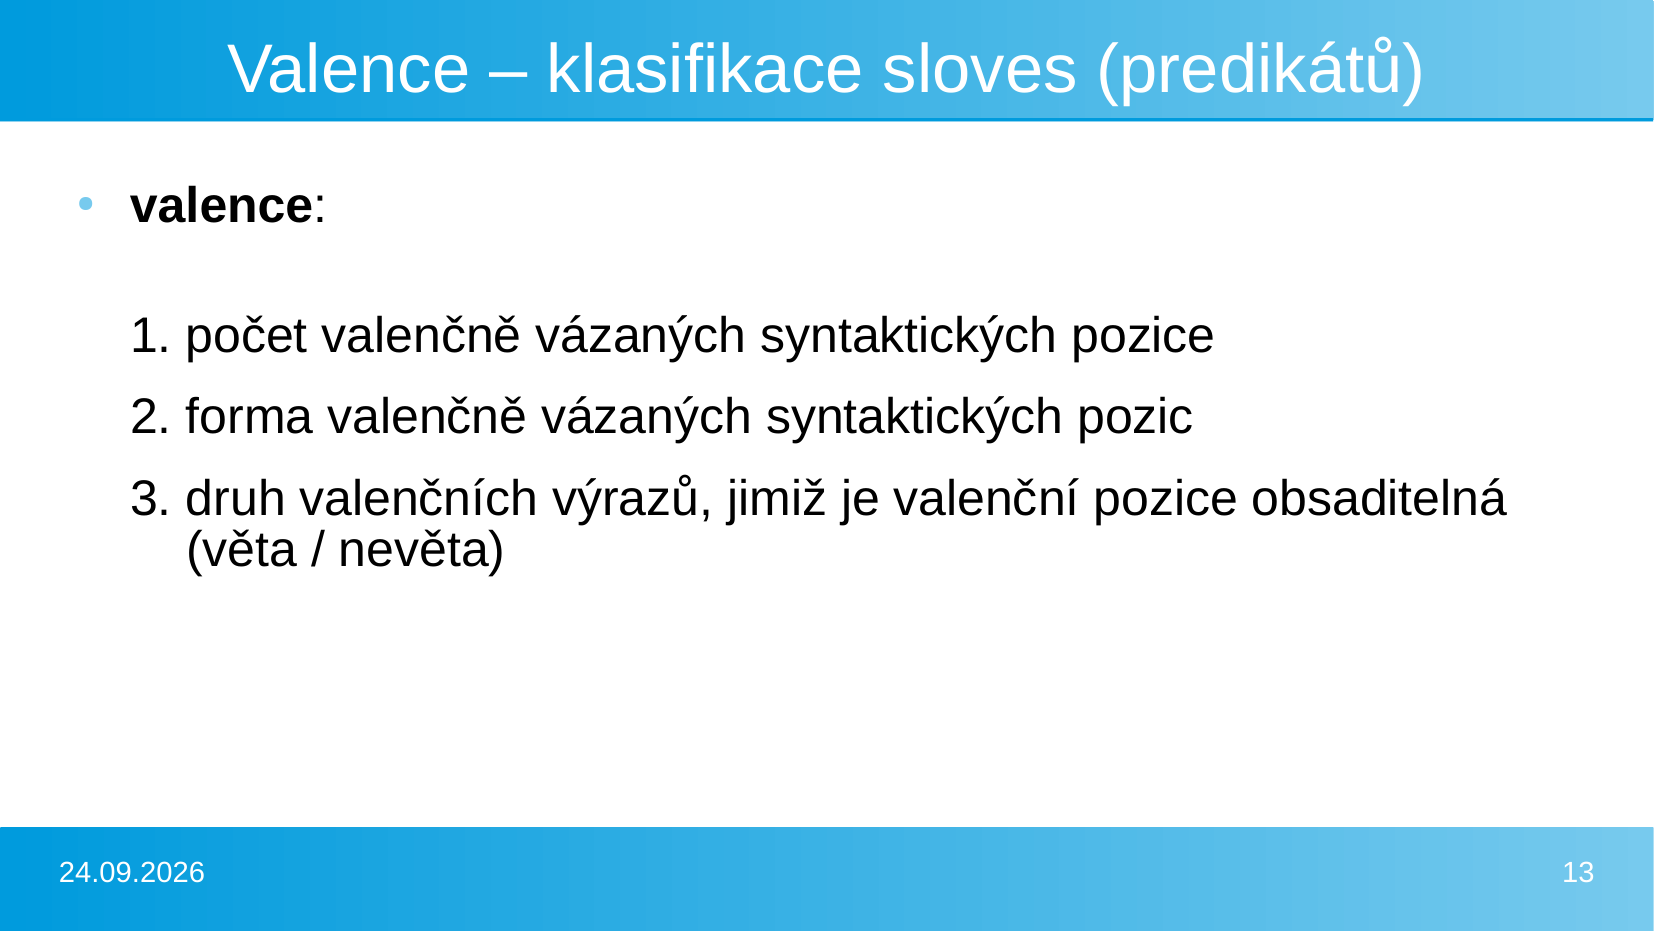

# Valence – klasifikace sloves (predikátů)
valence:
1. počet valenčně vázaných syntaktických pozice
2. forma valenčně vázaných syntaktických pozic
3. druh valenčních výrazů, jimiž je valenční pozice obsaditelná (věta / nevěta)
13